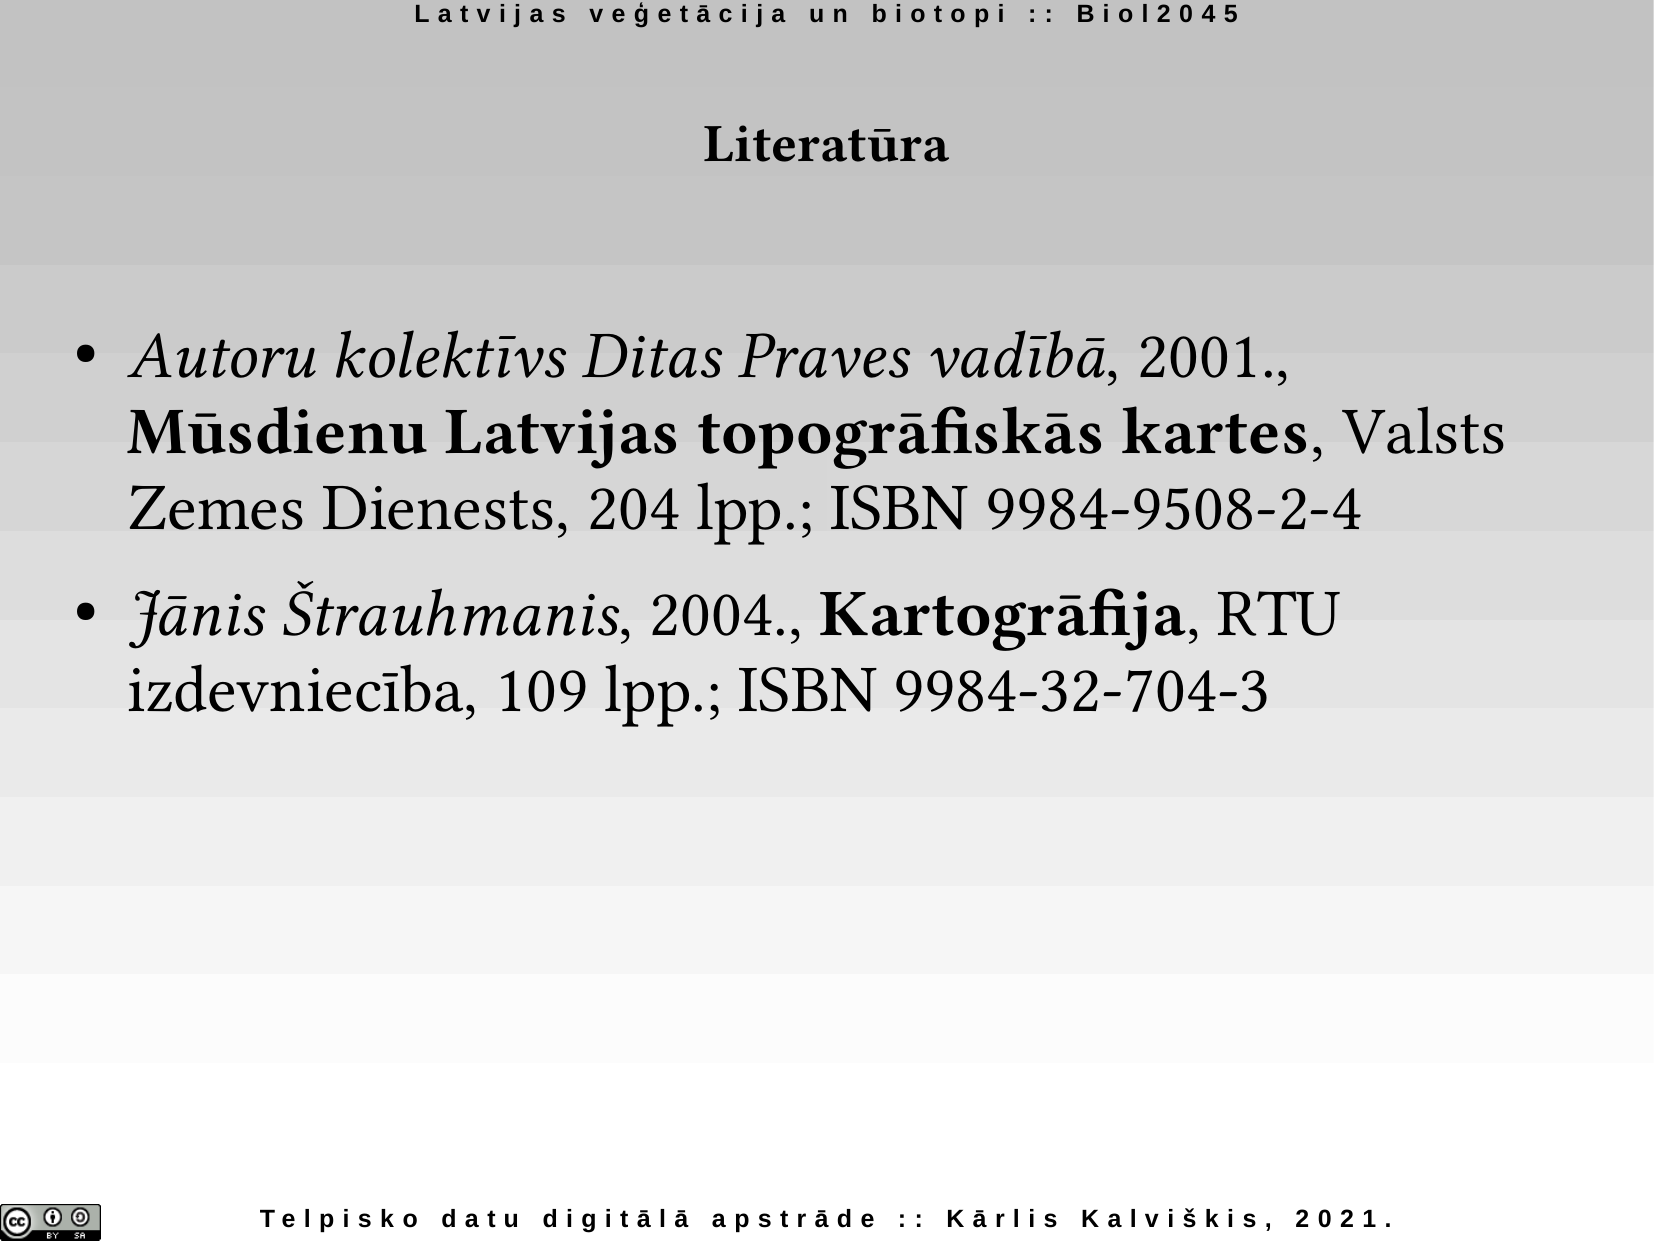

# Literatūra
Autoru kolektīvs Ditas Praves vadībā, 2001., Mūsdienu Latvijas topogrāfiskās kartes, Valsts Zemes Dienests, 204 lpp.; ISBN 9984-9508-2-4
Jānis Štrauhmanis, 2004., Kartogrāfija, RTU izdevniecība, 109 lpp.; ISBN 9984-32-704-3